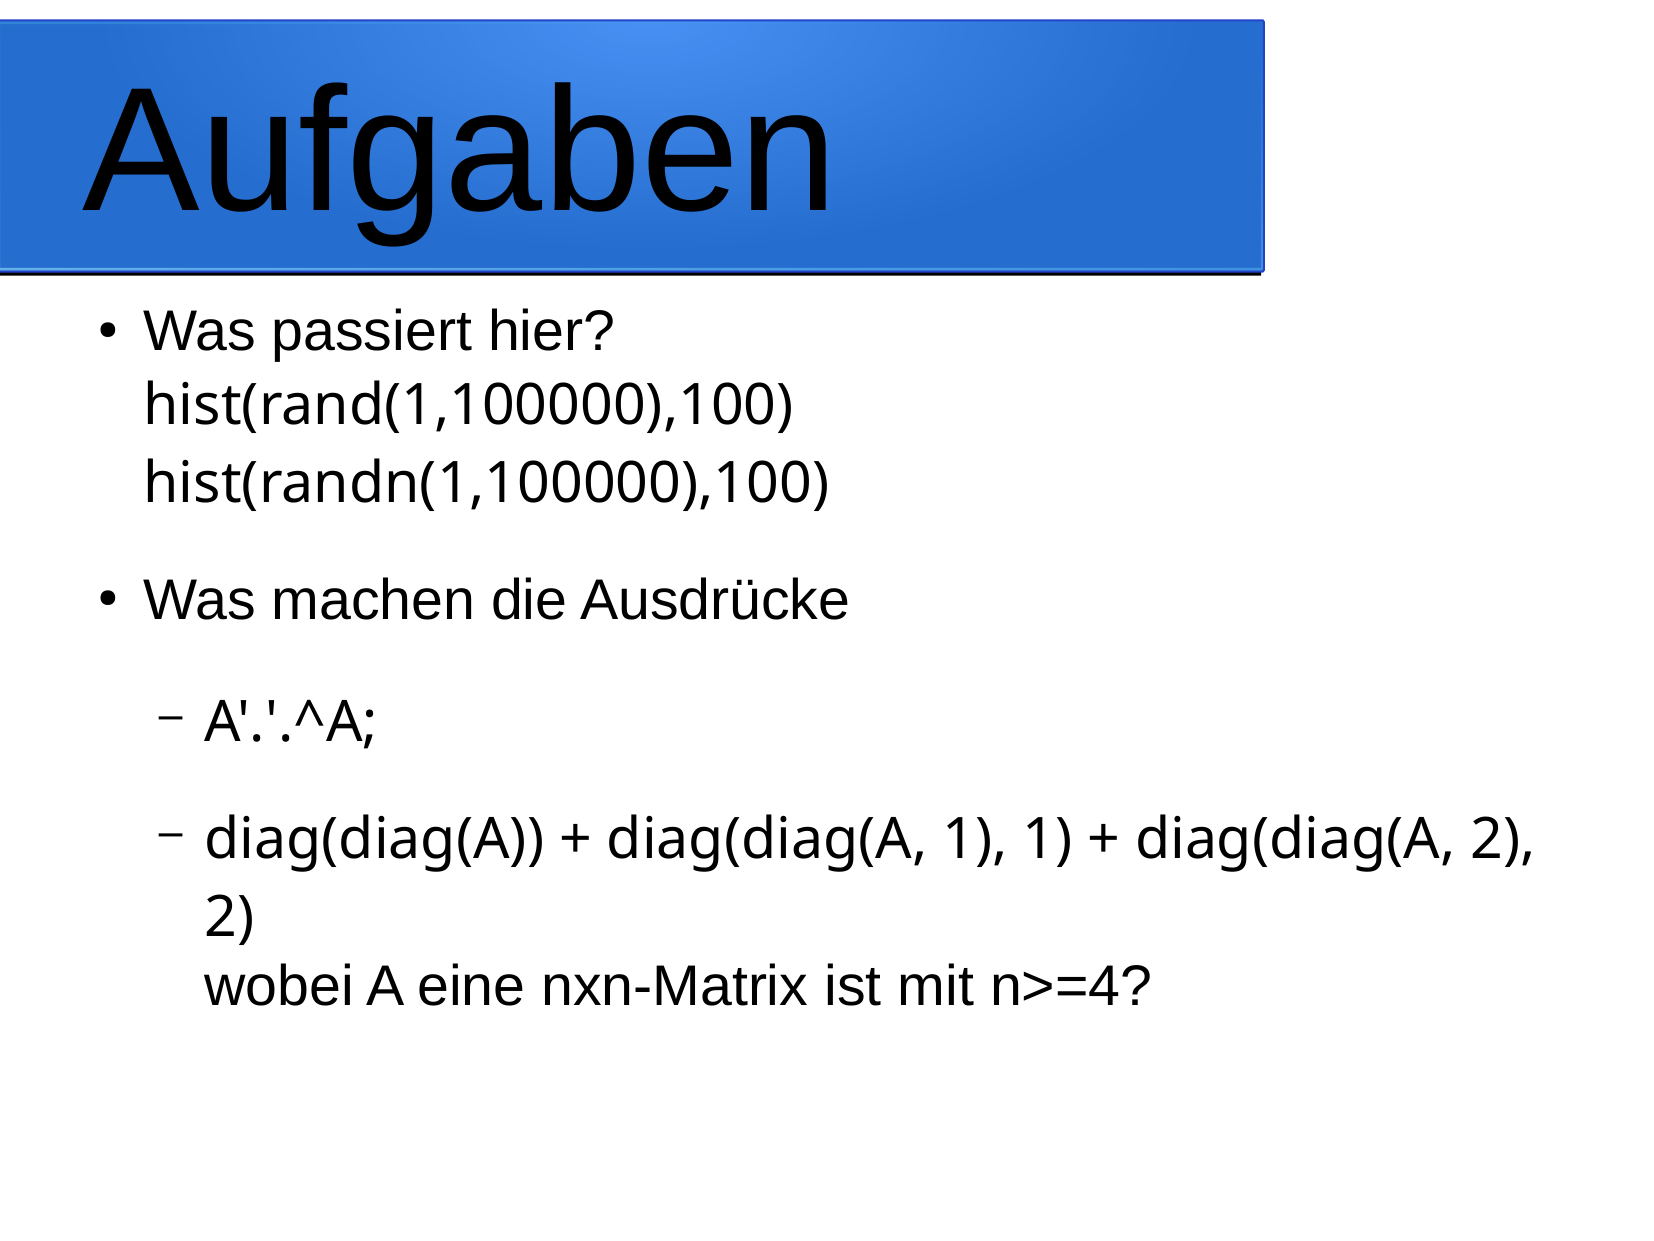

# Aufgaben
Was passiert hier?
hist(rand(1,100000),100)
hist(randn(1,100000),100)
Was machen die Ausdrücke
A'.'.^A;
diag(diag(A)) + diag(diag(A, 1), 1) + diag(diag(A, 2), 2)
wobei A eine nxn-Matrix ist mit n>=4?